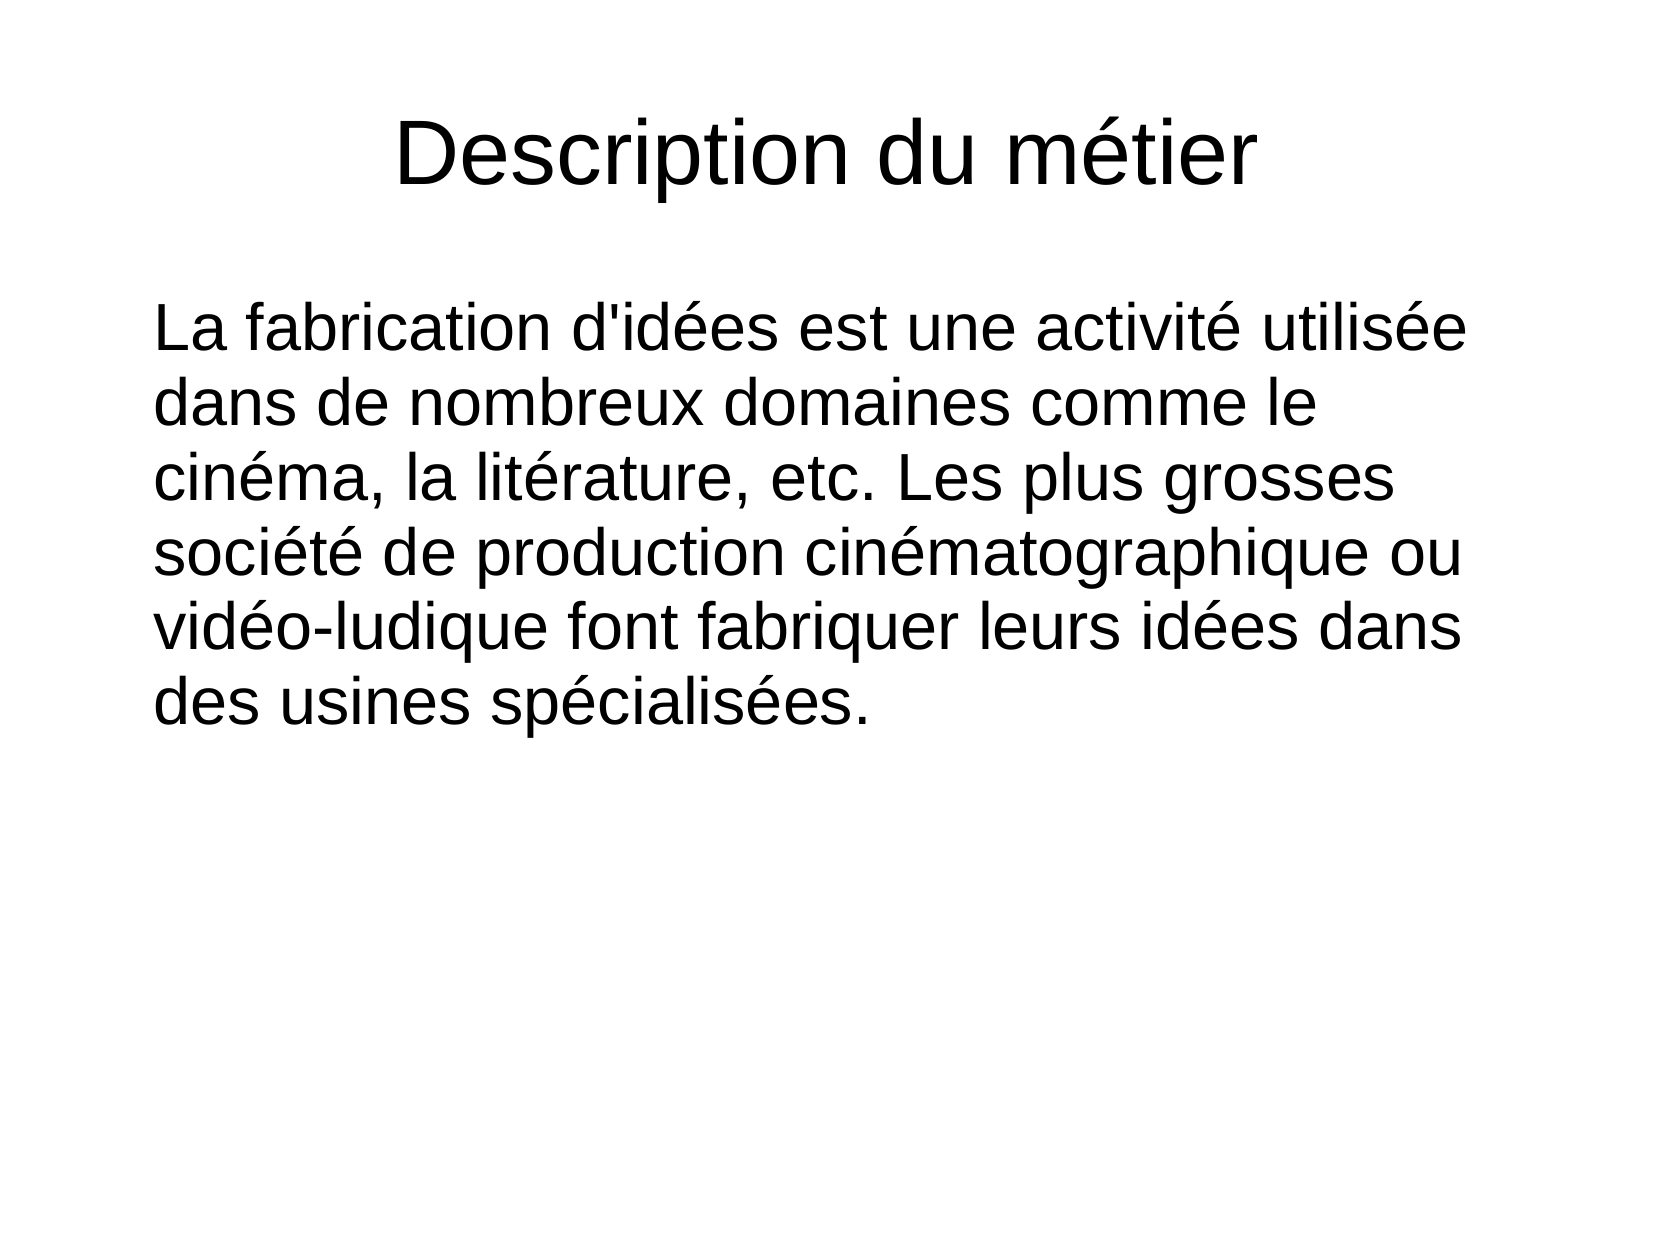

# Description du métier
La fabrication d'idées est une activité utilisée dans de nombreux domaines comme le cinéma, la litérature, etc. Les plus grosses société de production cinématographique ou vidéo-ludique font fabriquer leurs idées dans des usines spécialisées.